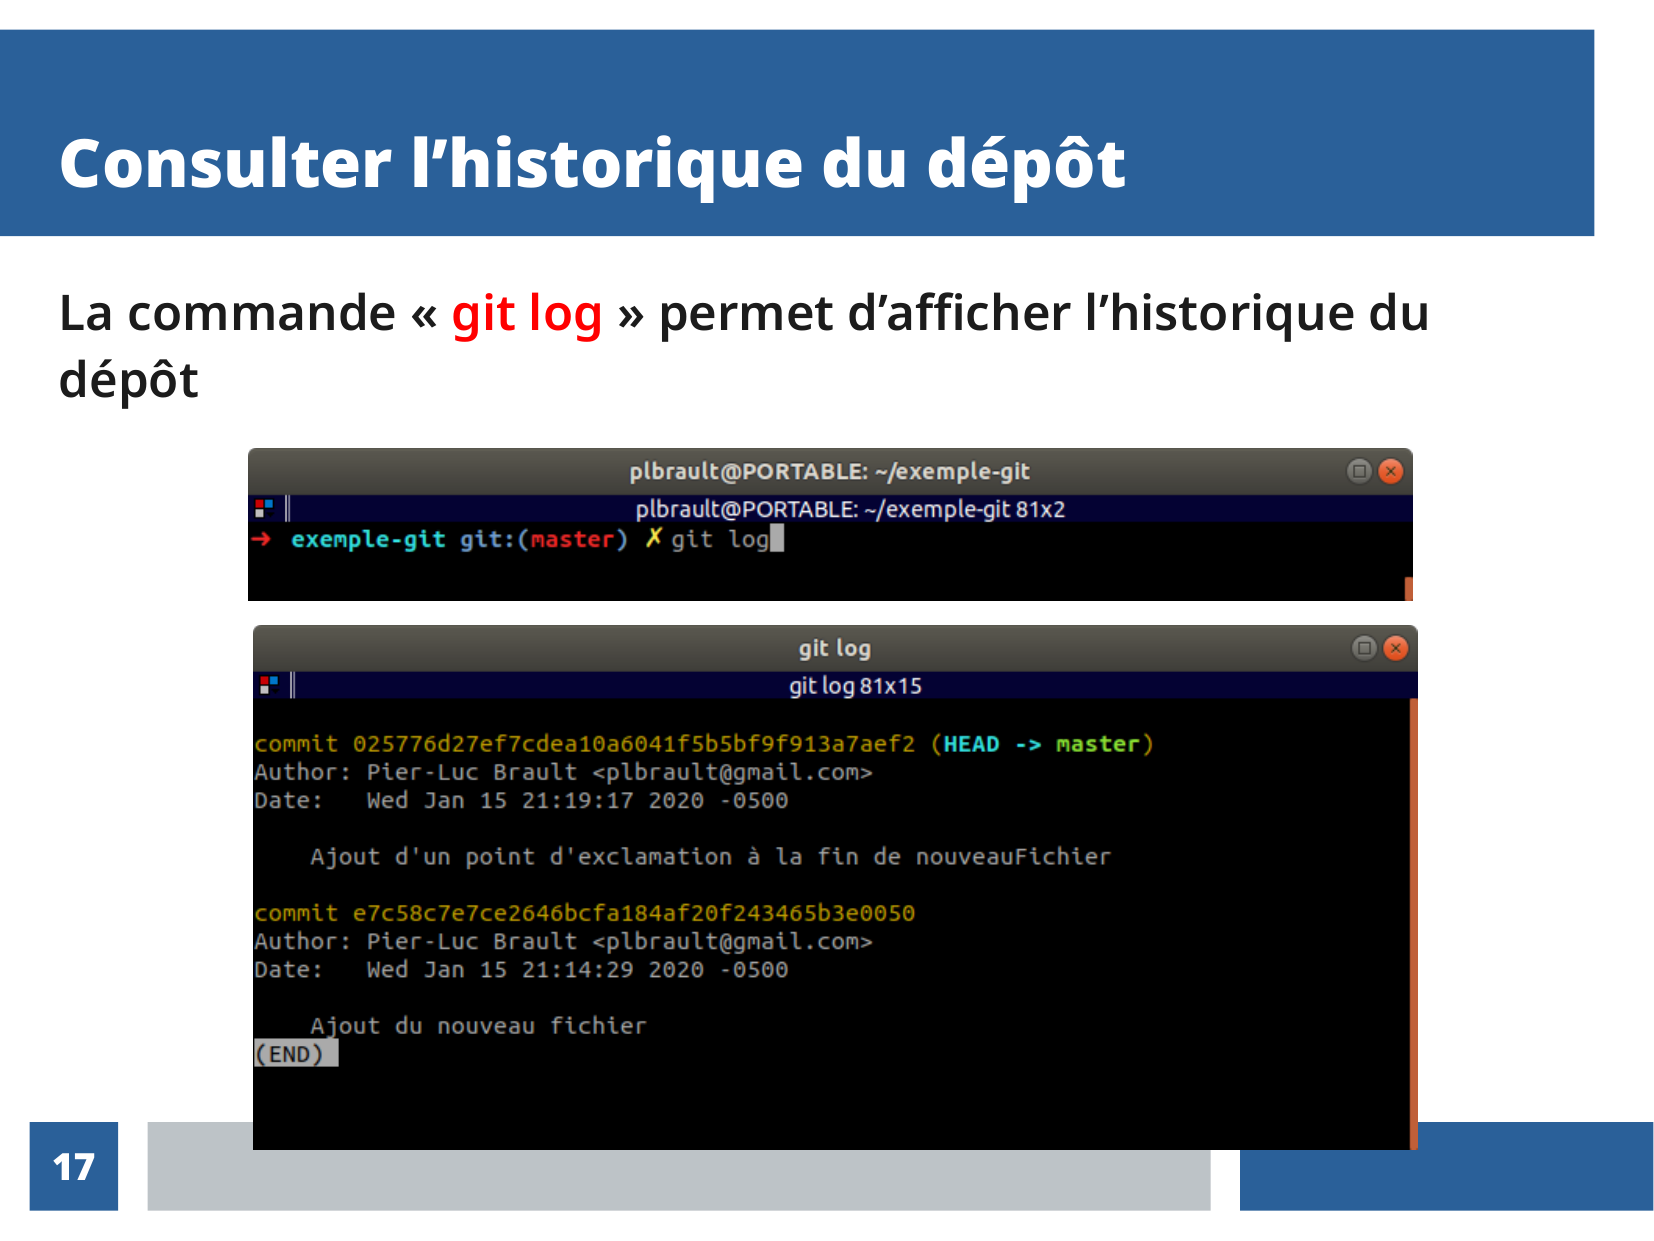

# Consulter l’historique du dépôt
La commande « git log » permet d’afficher l’historique du dépôt
17